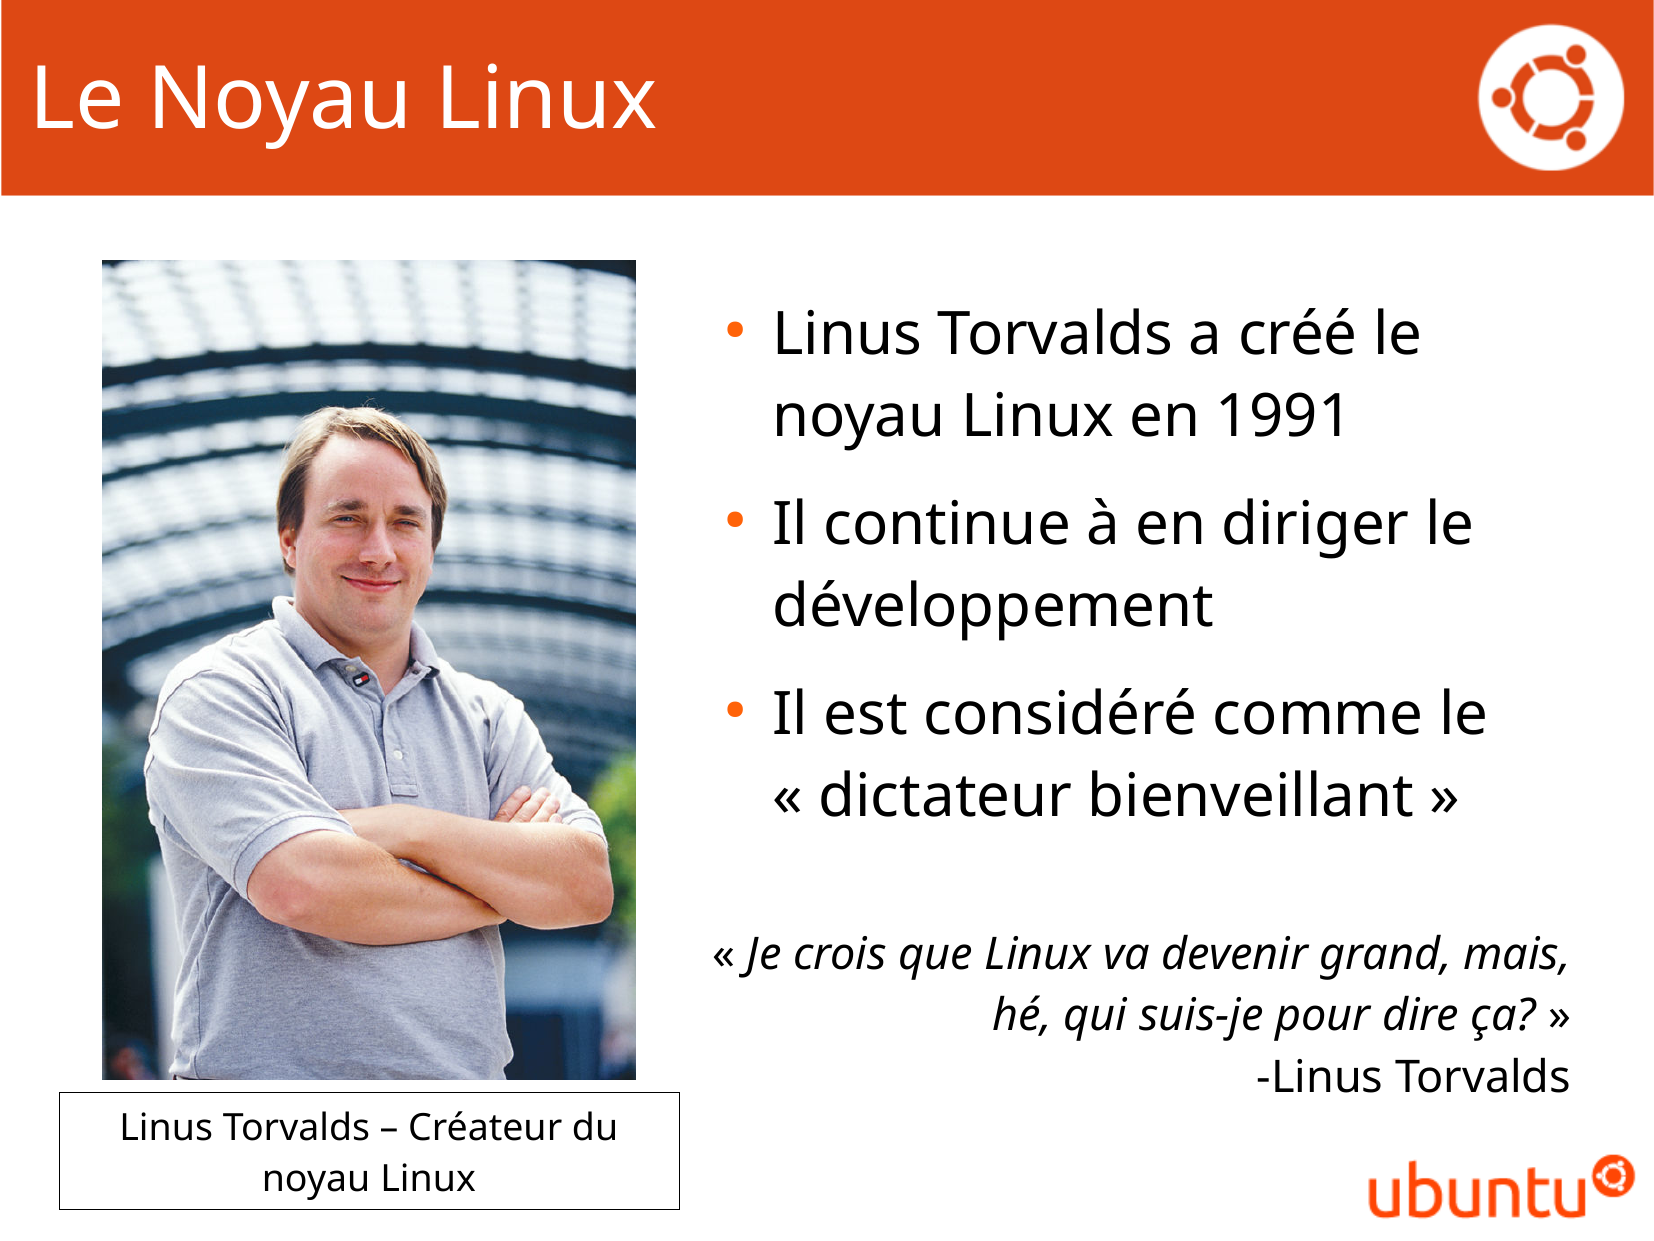

# Le Noyau Linux
Linus Torvalds a créé le noyau Linux en 1991
Il continue à en diriger le développement
Il est considéré comme le « dictateur bienveillant »
« Je crois que Linux va devenir grand, mais, hé, qui suis-je pour dire ça? »
-Linus Torvalds
Linus Torvalds – Créateur du noyau Linux